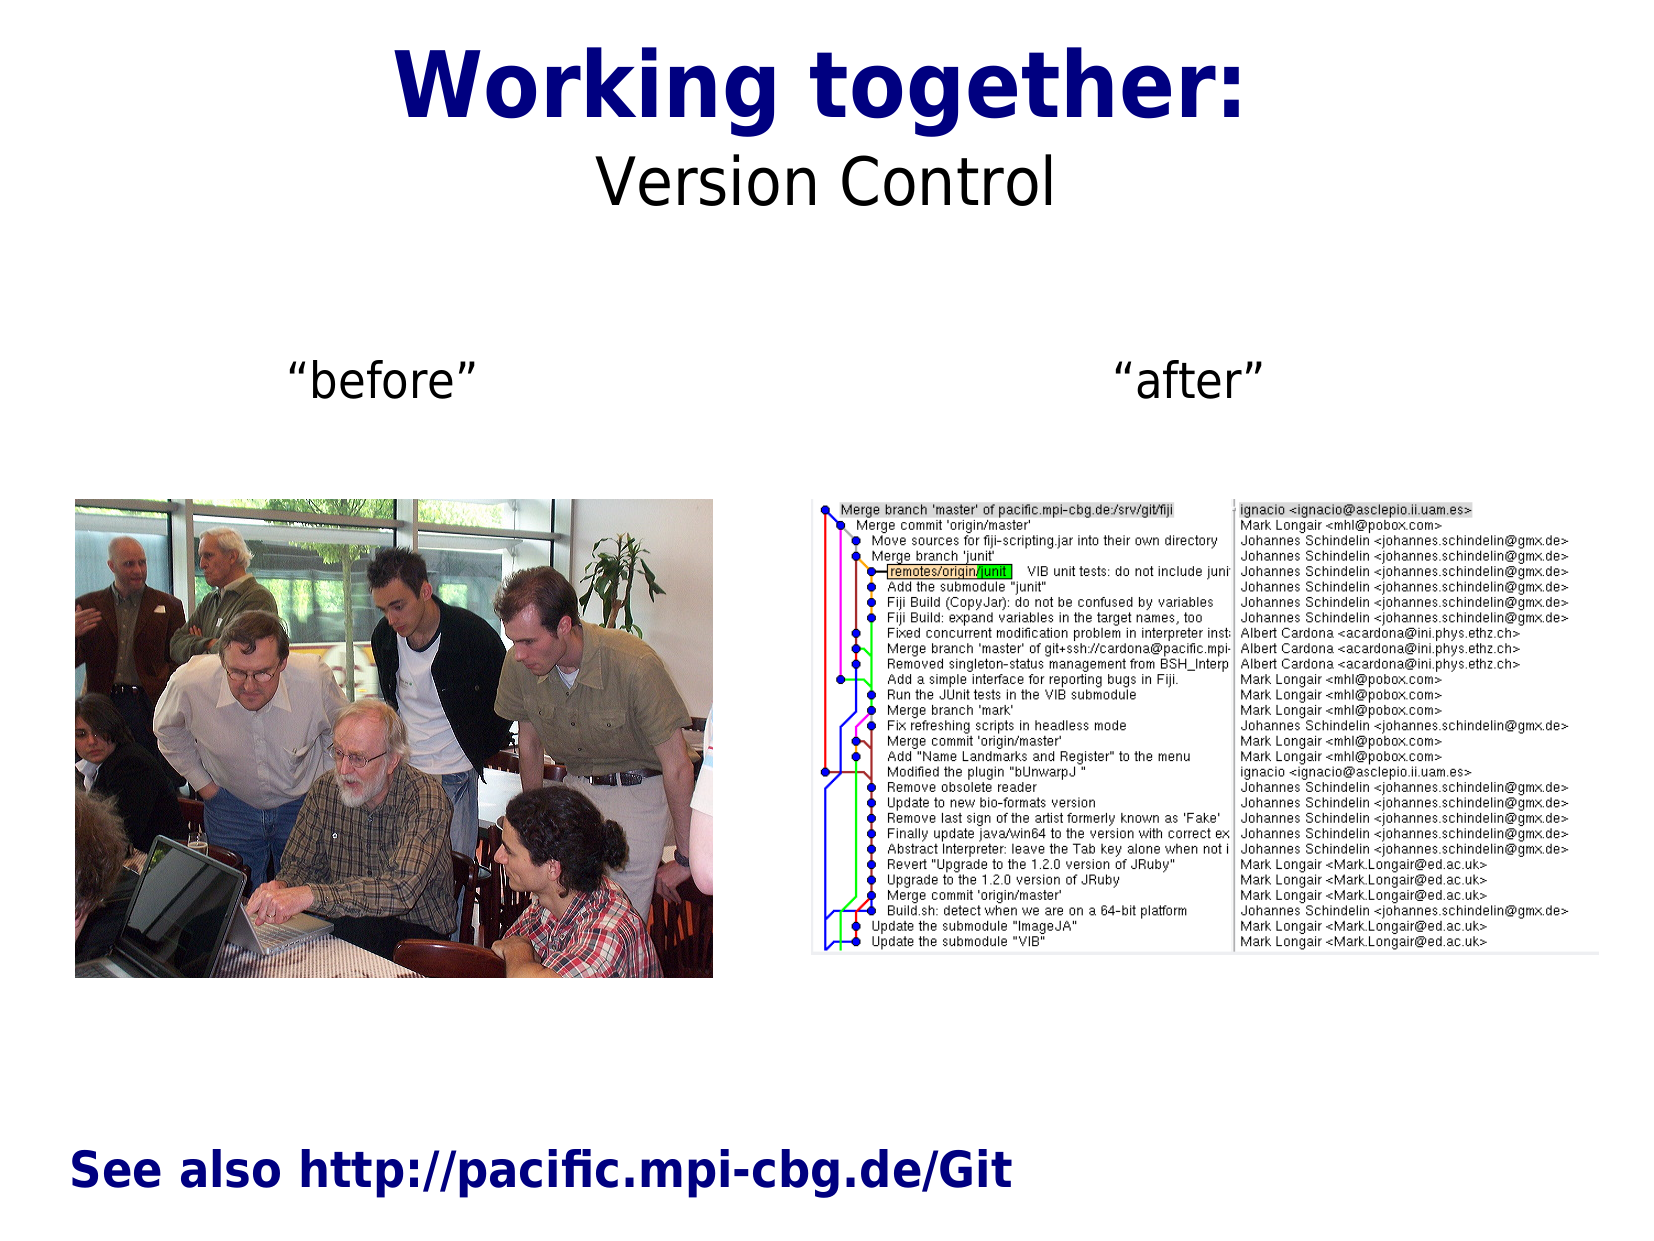

Working together:
# Version Control
“before”
“after”
See also http://pacific.mpi-cbg.de/Git